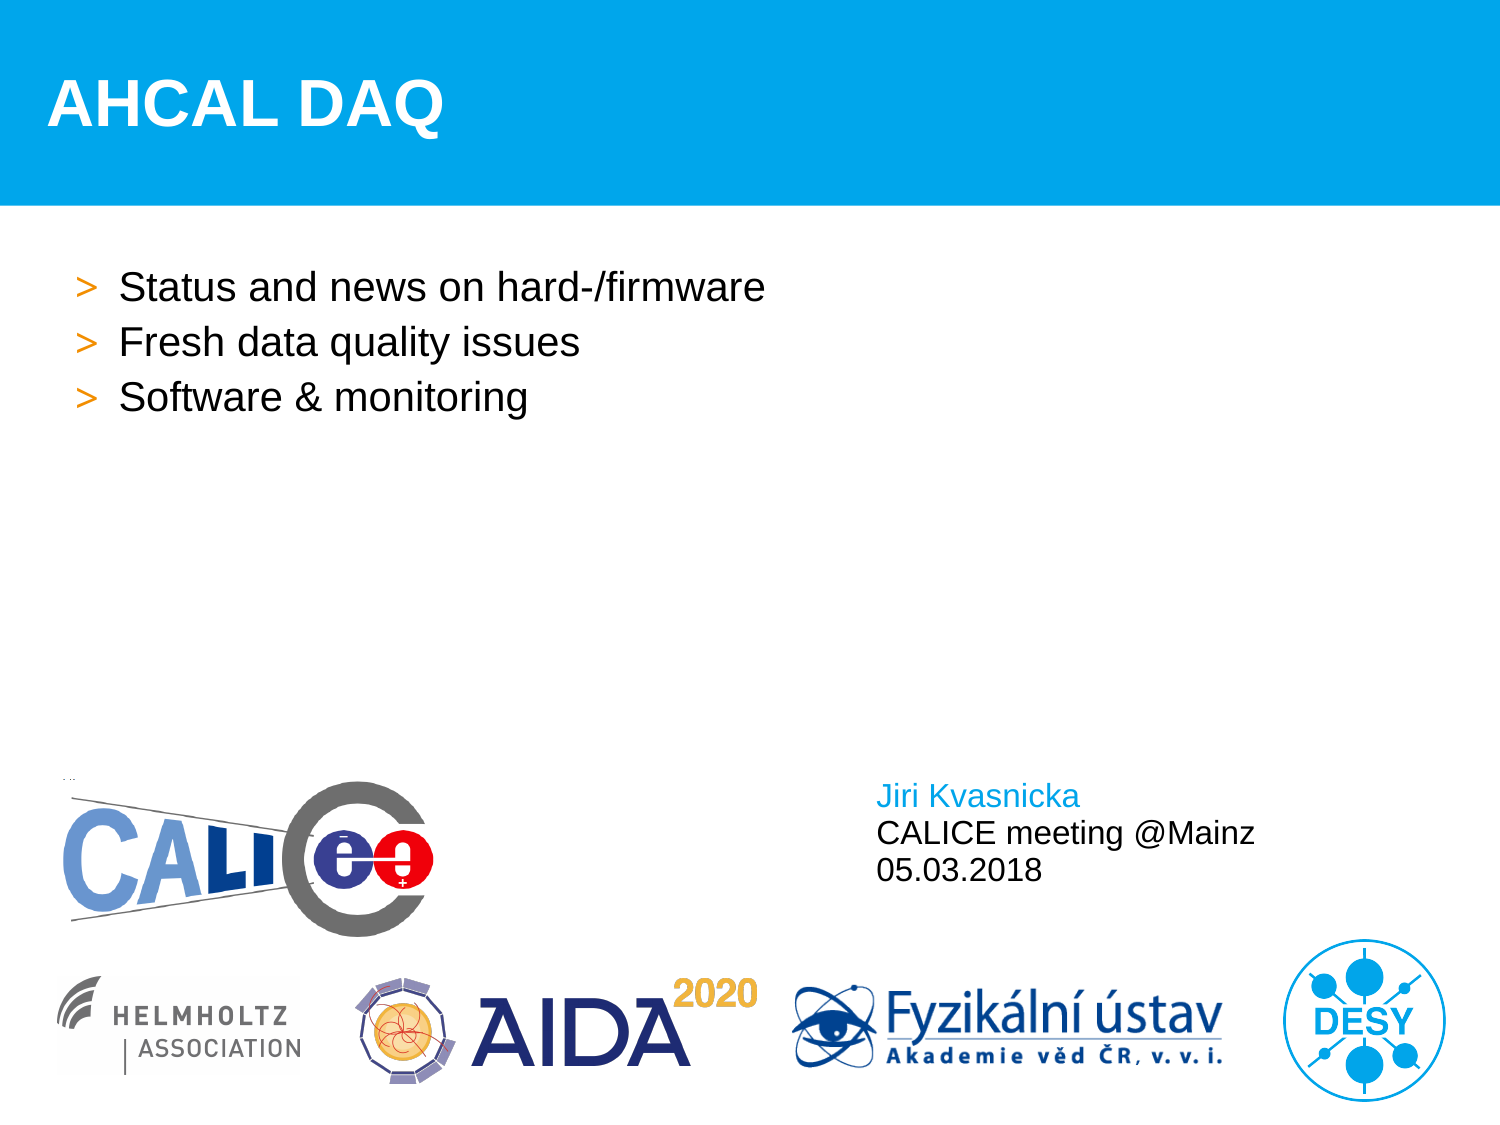

# AHCAL DAQ
Status and news on hard-/firmware
Fresh data quality issues
Software & monitoring
Jiri Kvasnicka
CALICE meeting @Mainz
05.03.2018